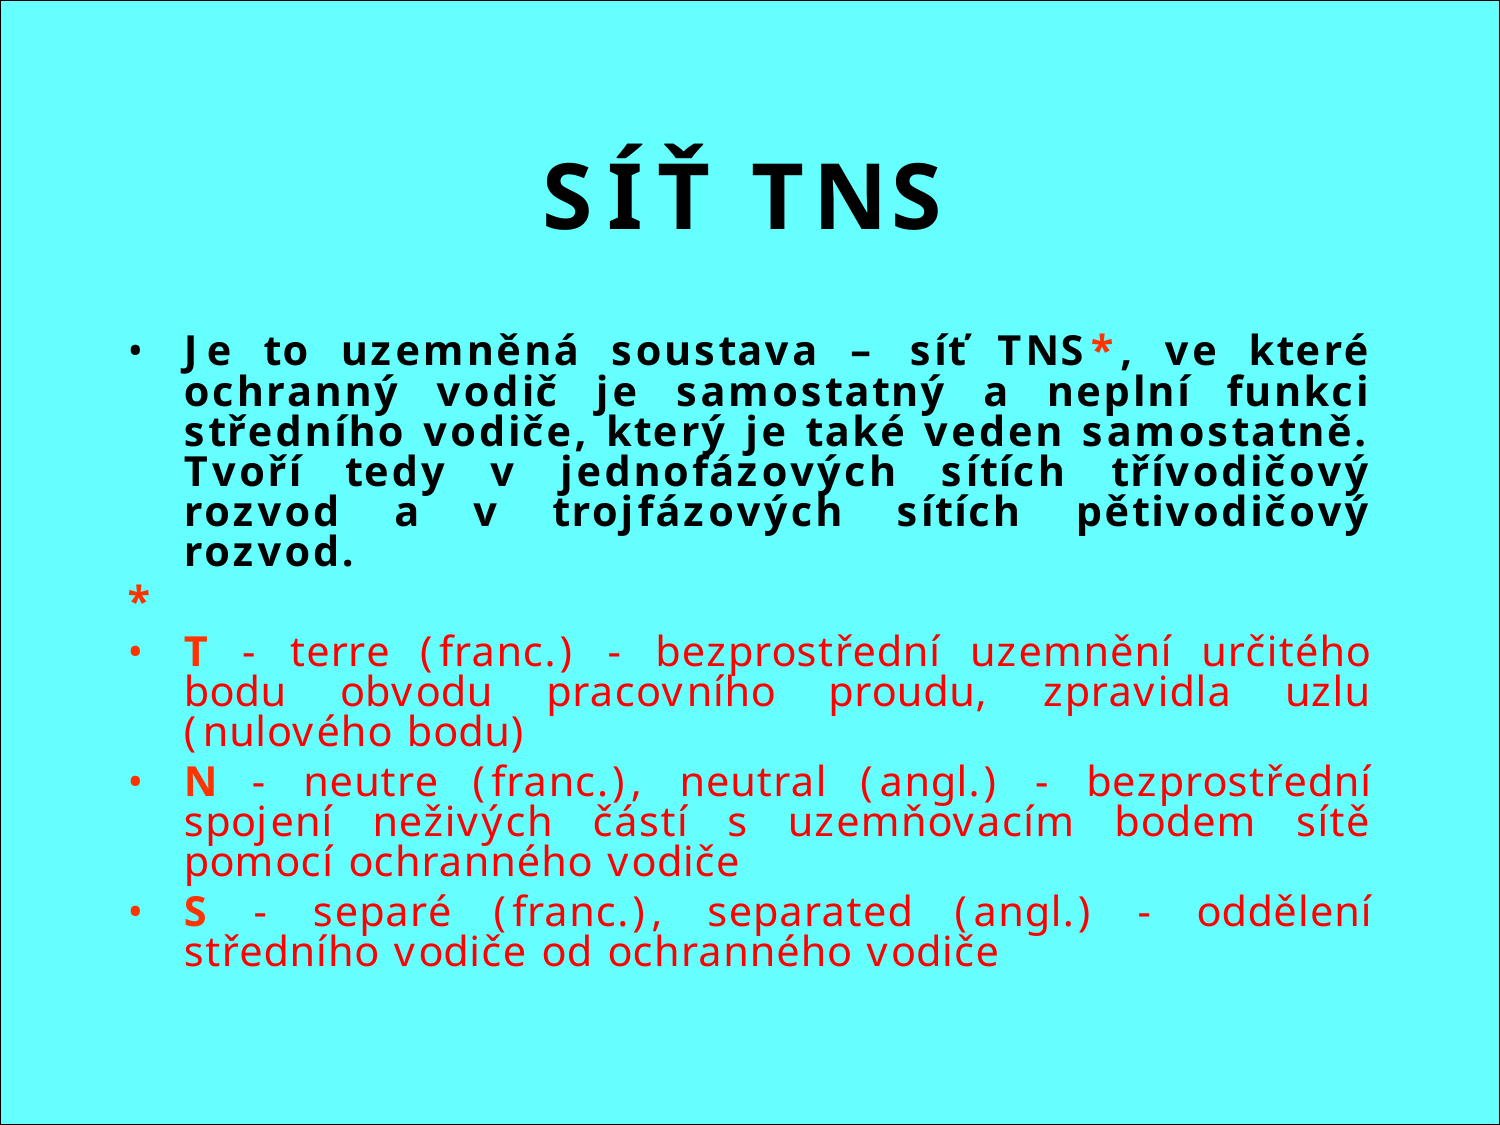

# SÍŤ TNS
TRAFO VN / NN
L1
L2
L3
N
PE
M
R t